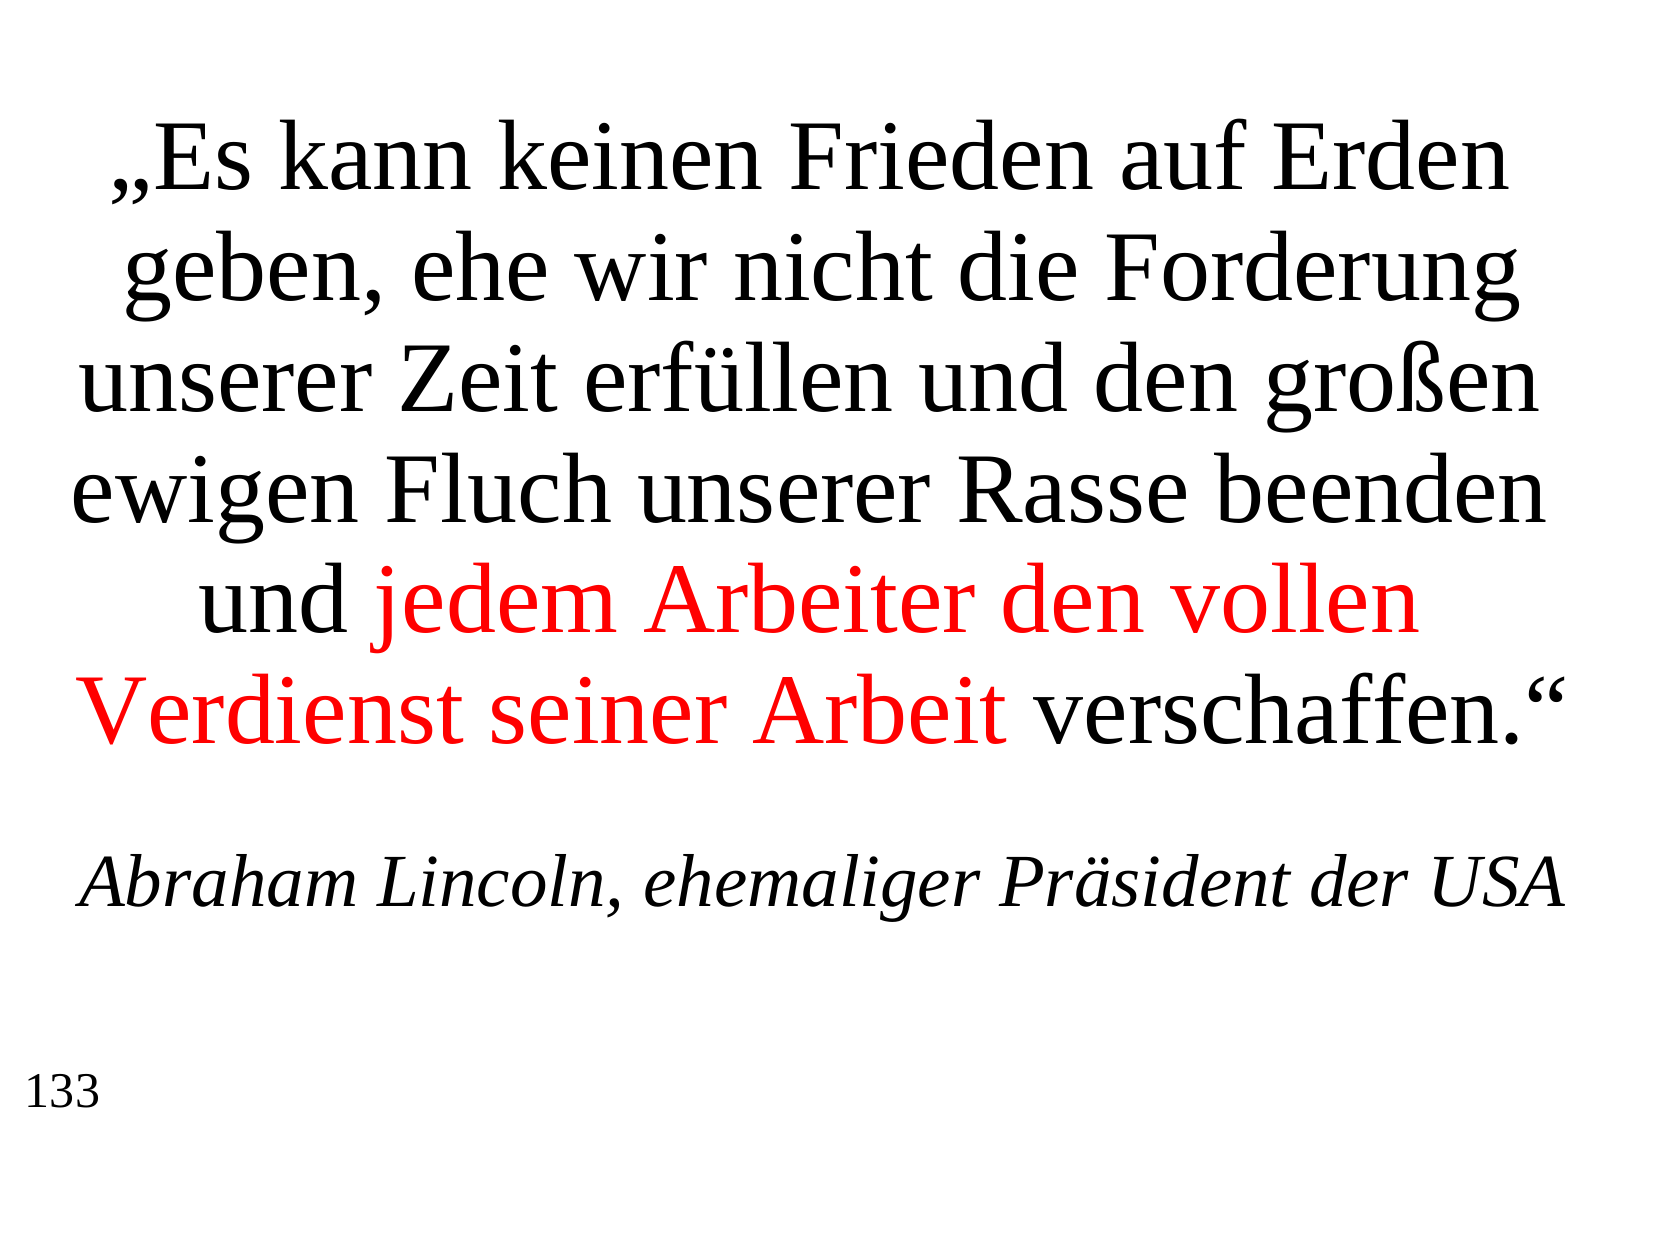

„Es kann keinen Frieden auf Erden
geben, ehe wir nicht die Forderung
unserer Zeit erfüllen und den großen
ewigen Fluch unserer Rasse beenden
und jedem Arbeiter den vollen
Verdienst seiner Arbeit verschaffen.“
Abraham Lincoln, ehemaliger Präsident der USA